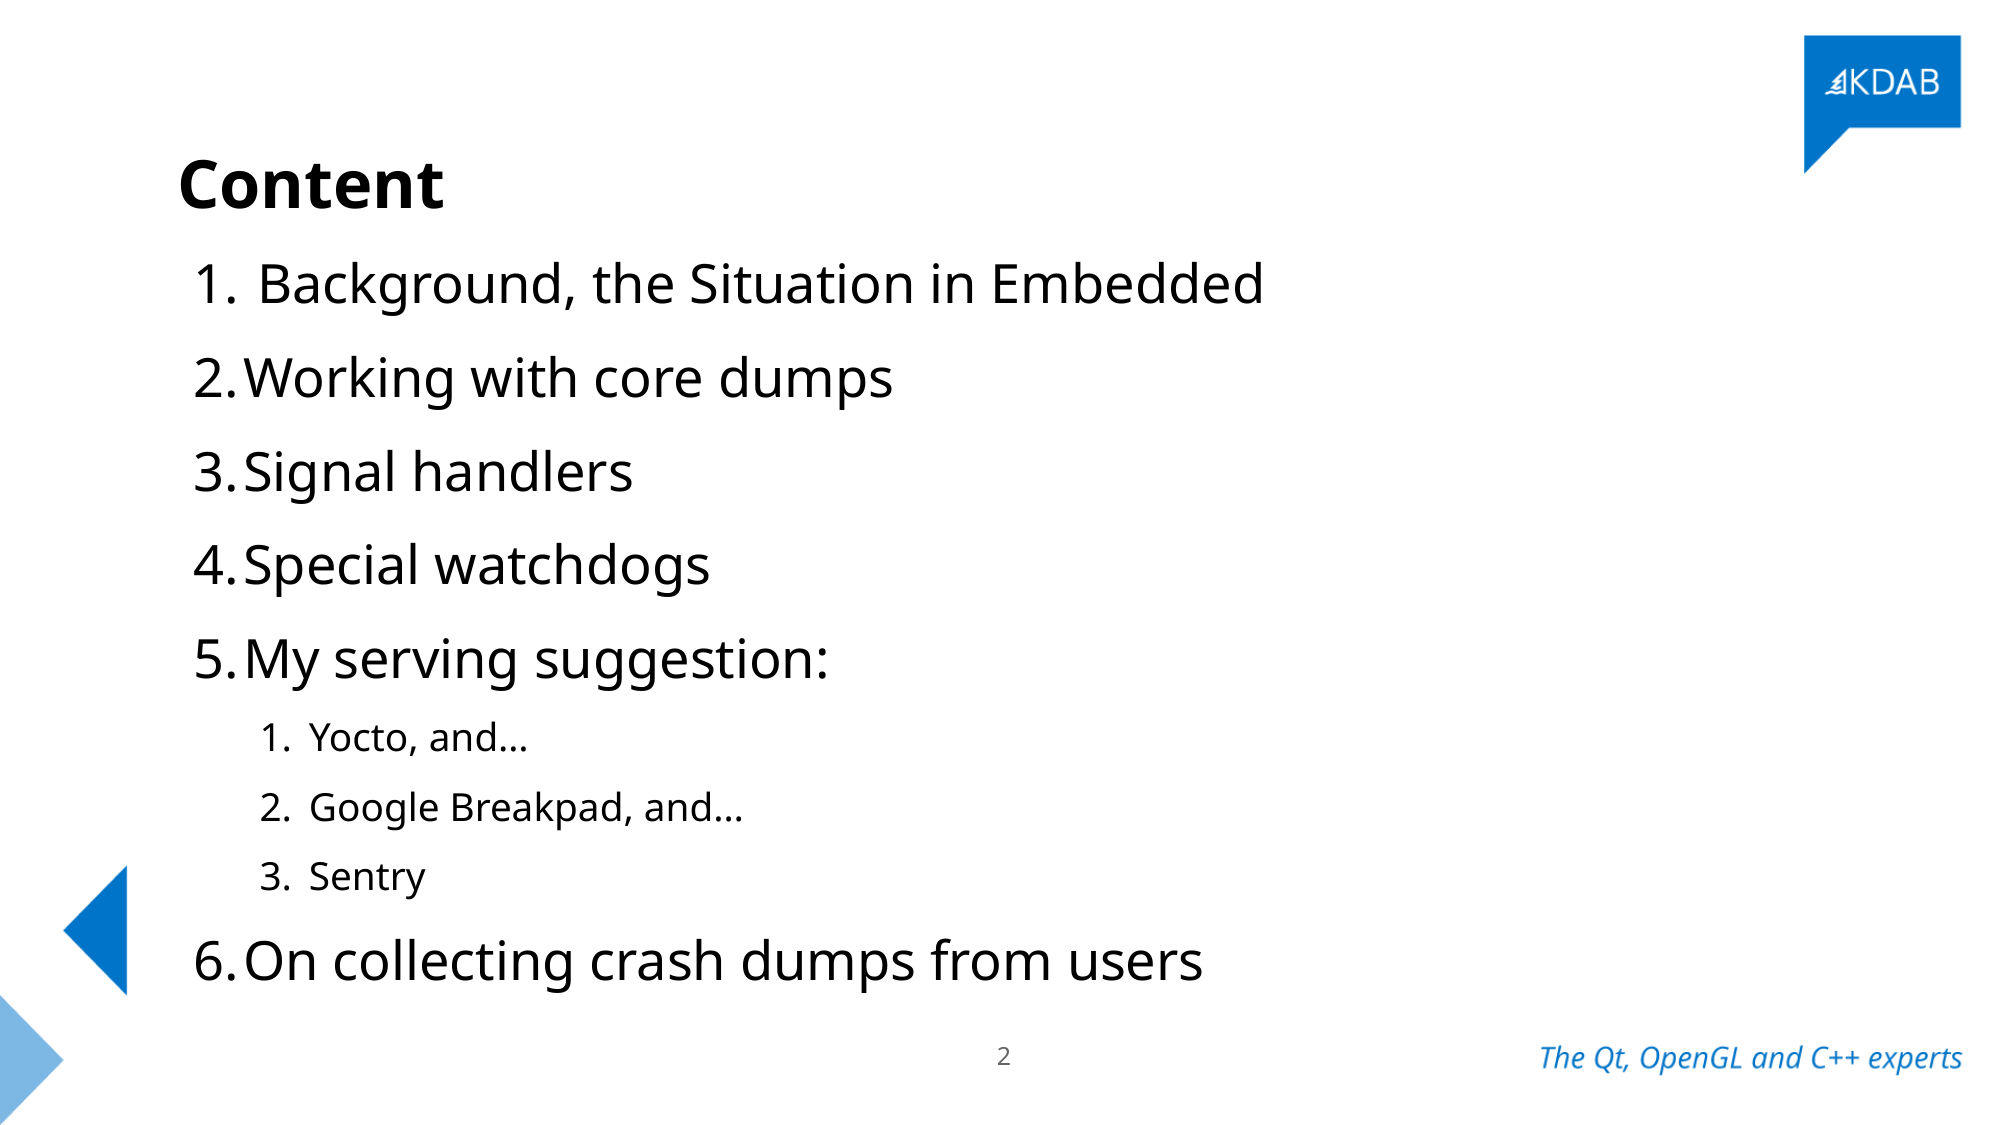

# Content
 Background, the Situation in Embedded
Working with core dumps
Signal handlers
Special watchdogs
My serving suggestion:
Yocto, and…
Google Breakpad, and…
Sentry
On collecting crash dumps from users